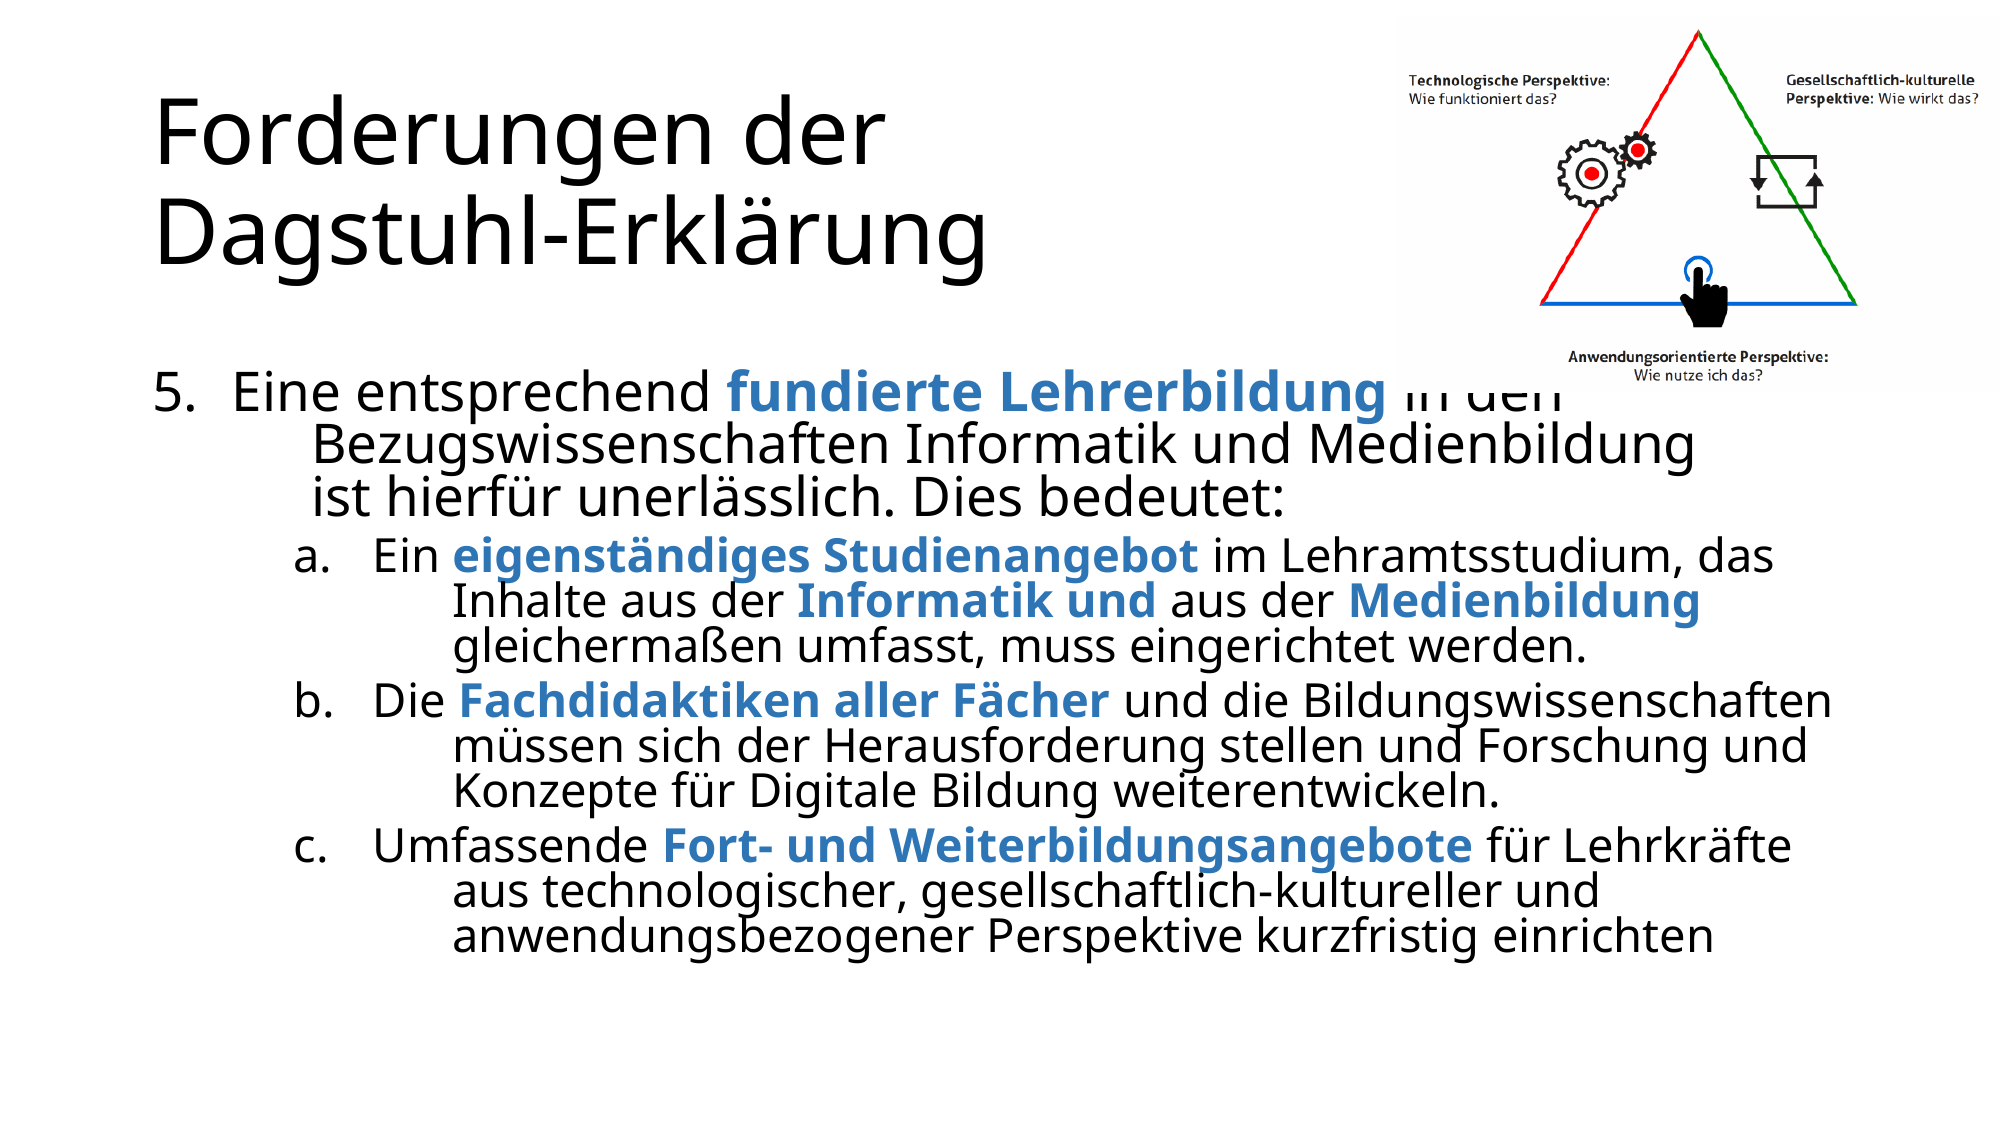

13
# Forderungen der Dagstuhl-Erklärung
Eine entsprechend fundierte Lehrerbildung in den
Bezugswissenschaften Informatik und Medienbildung
ist hierfür unerlässlich. Dies bedeutet:
Ein eigenständiges Studienangebot im Lehramtsstudium, das Inhalte aus der Informatik und aus der Medienbildung gleichermaßen umfasst, muss eingerichtet werden.
Die Fachdidaktiken aller Fächer und die Bildungswissenschaften müssen sich der Herausforderung stellen und Forschung und Konzepte für Digitale Bildung weiterentwickeln.
Umfassende Fort- und Weiterbildungsangebote für Lehrkräfte aus technologischer, gesellschaftlich-kultureller und anwendungsbezogener Perspektive kurzfristig einrichten